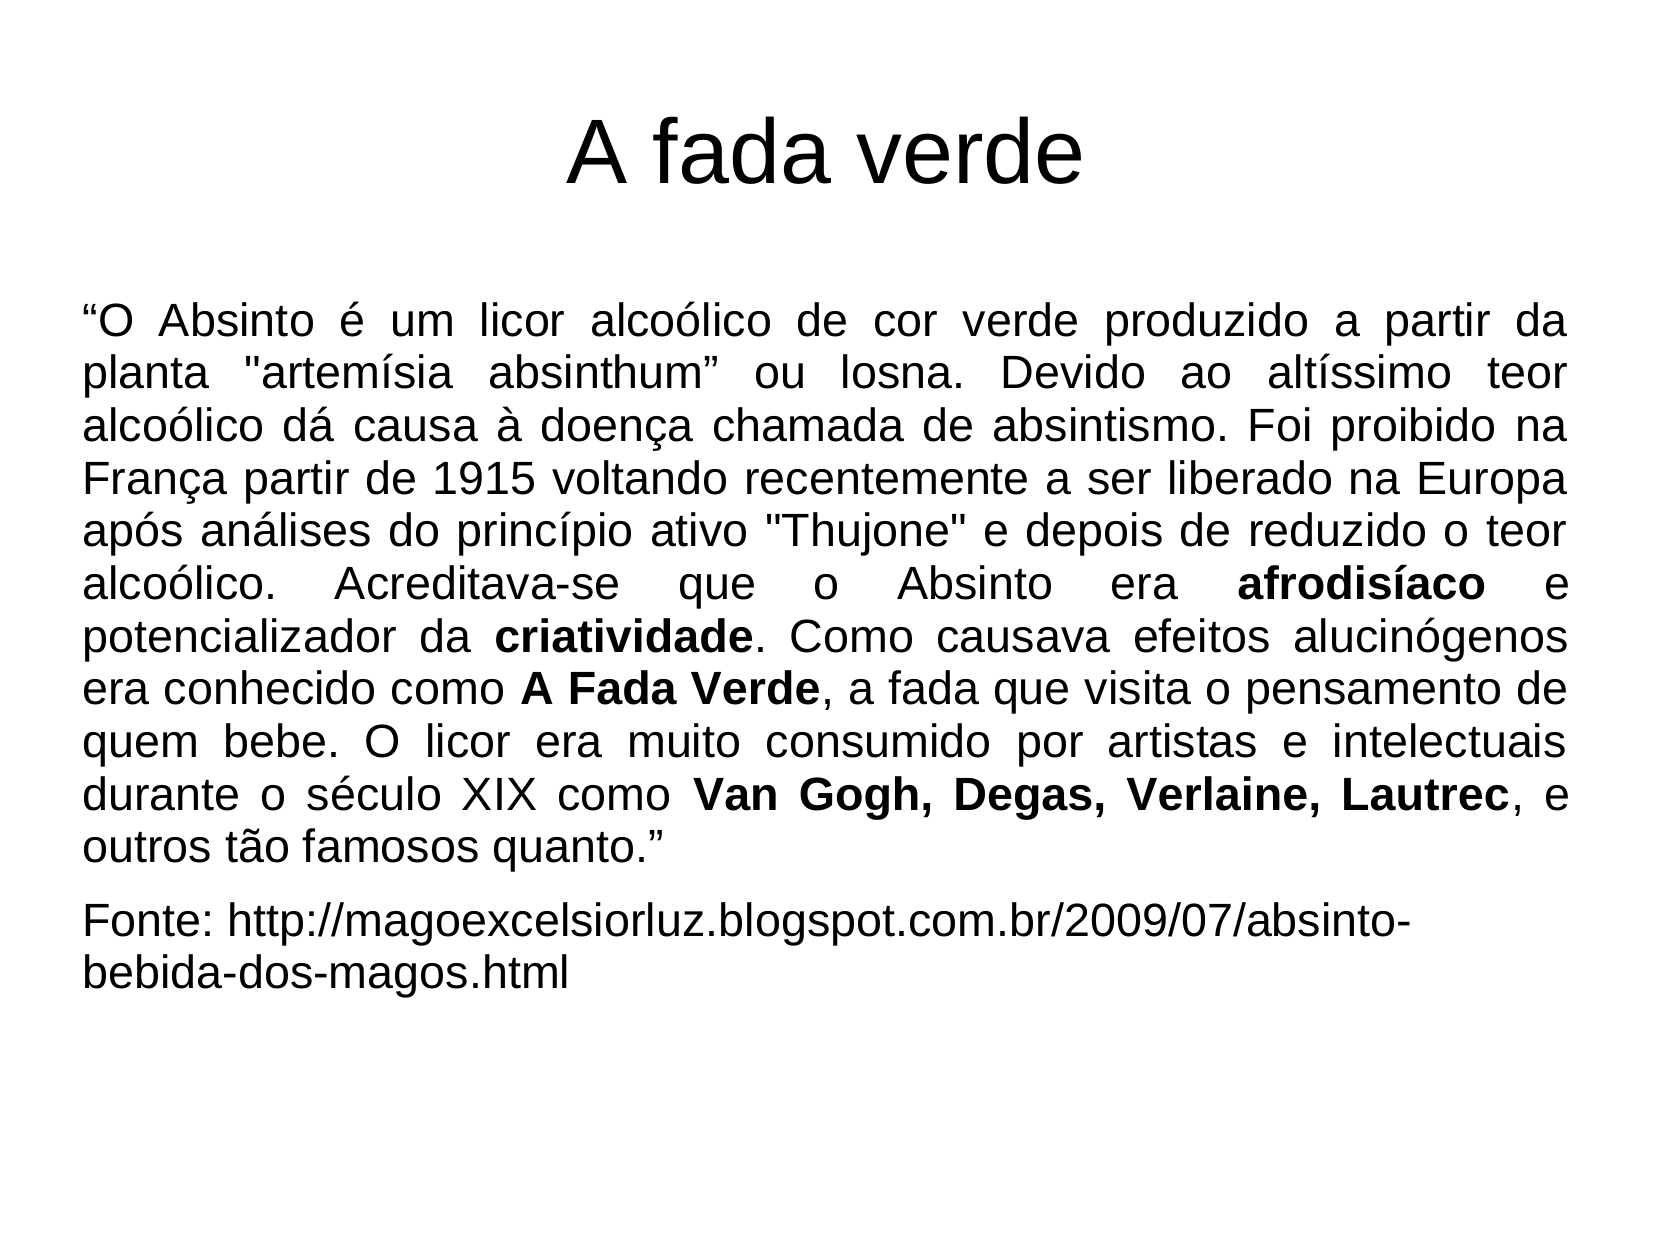

# A fada verde
“O Absinto é um licor alcoólico de cor verde produzido a partir da planta "artemísia absinthum” ou losna. Devido ao altíssimo teor alcoólico dá causa à doença chamada de absintismo. Foi proibido na França partir de 1915 voltando recentemente a ser liberado na Europa após análises do princípio ativo "Thujone" e depois de reduzido o teor alcoólico. Acreditava-se que o Absinto era afrodisíaco e potencializador da criatividade. Como causava efeitos alucinógenos era conhecido como A Fada Verde, a fada que visita o pensamento de quem bebe. O licor era muito consumido por artistas e intelectuais durante o século XIX como Van Gogh, Degas, Verlaine, Lautrec, e outros tão famosos quanto.”
Fonte: http://magoexcelsiorluz.blogspot.com.br/2009/07/absinto-bebida-dos-magos.html